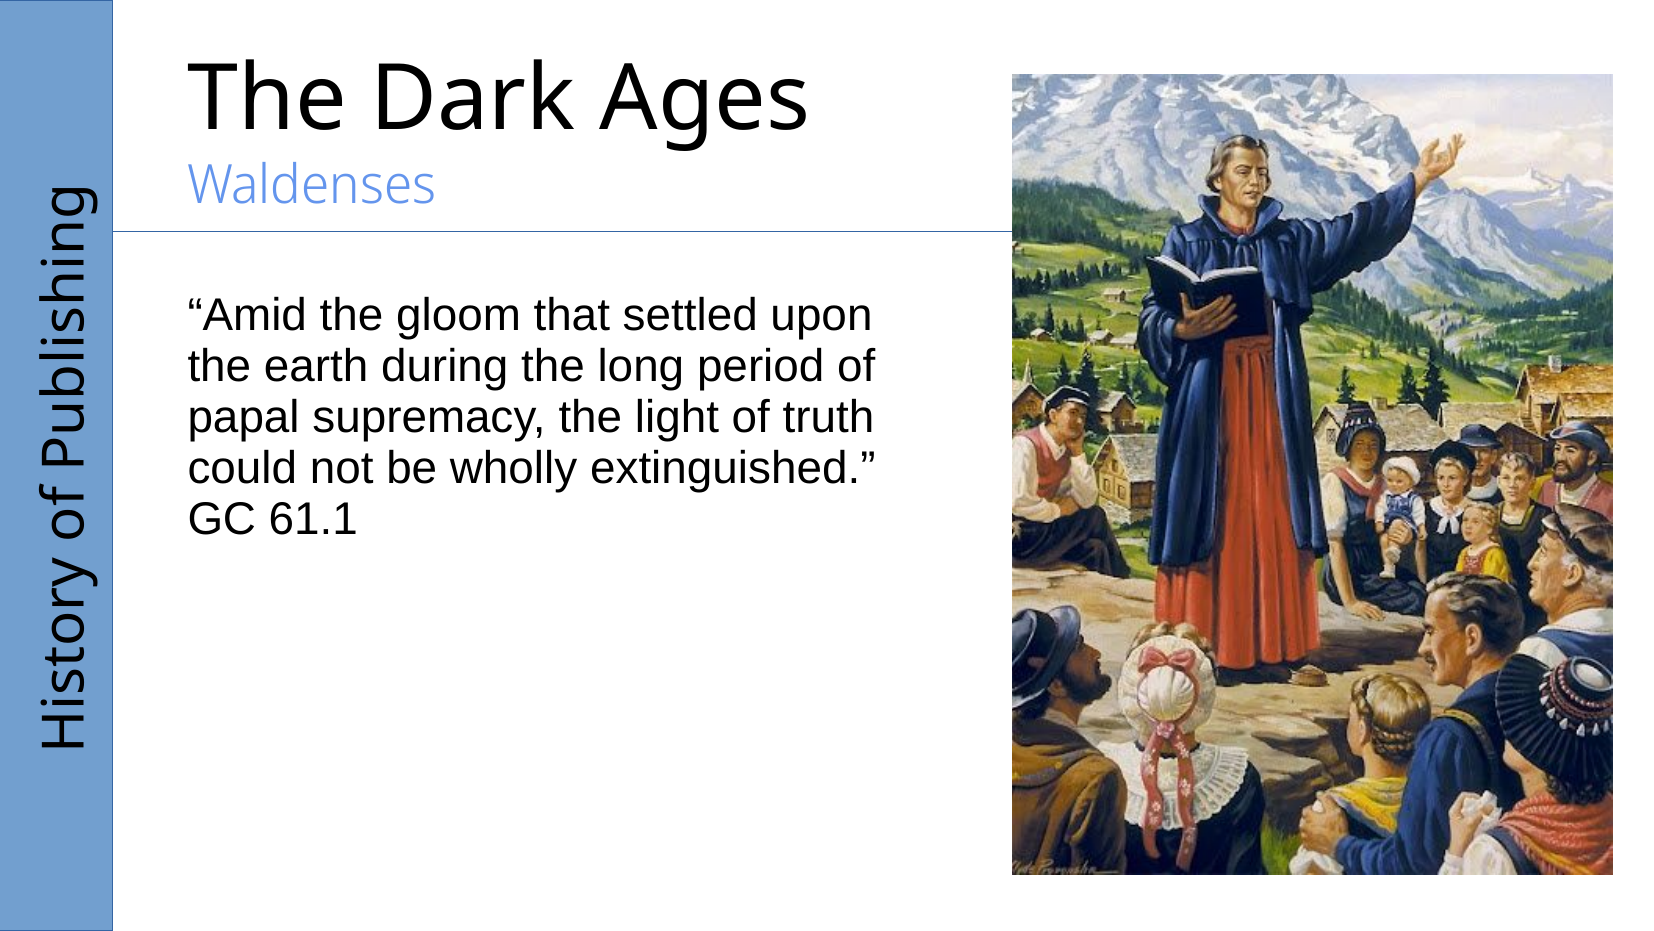

# The Dark Ages
Waldenses
“Amid the gloom that settled upon the earth during the long period of papal supremacy, the light of truth could not be wholly extinguished.” GC 61.1
History of Publishing